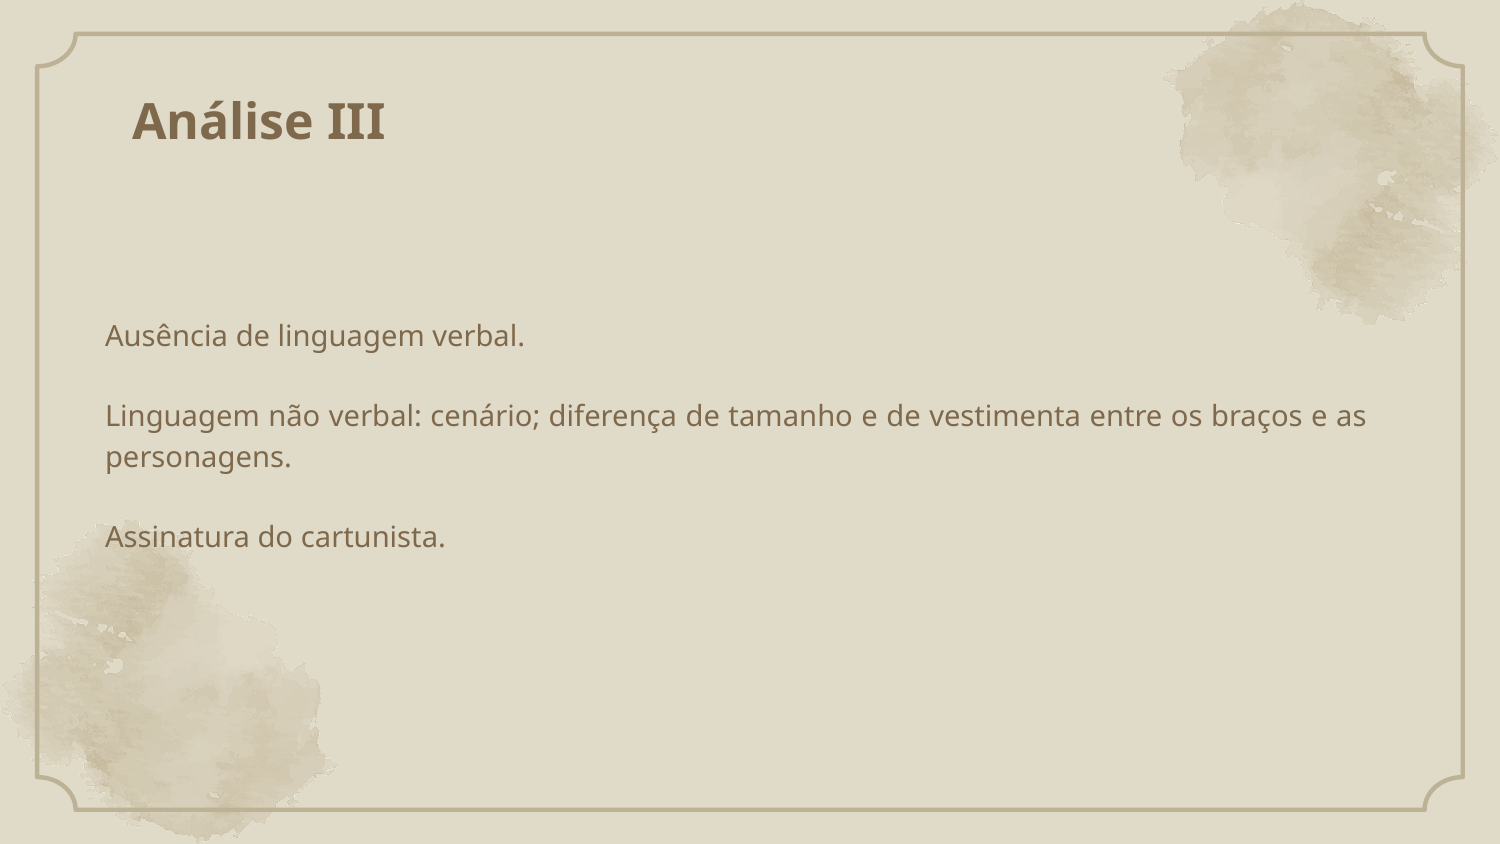

# Análise III
Ausência de linguagem verbal.
Linguagem não verbal: cenário; diferença de tamanho e de vestimenta entre os braços e as personagens.
Assinatura do cartunista.